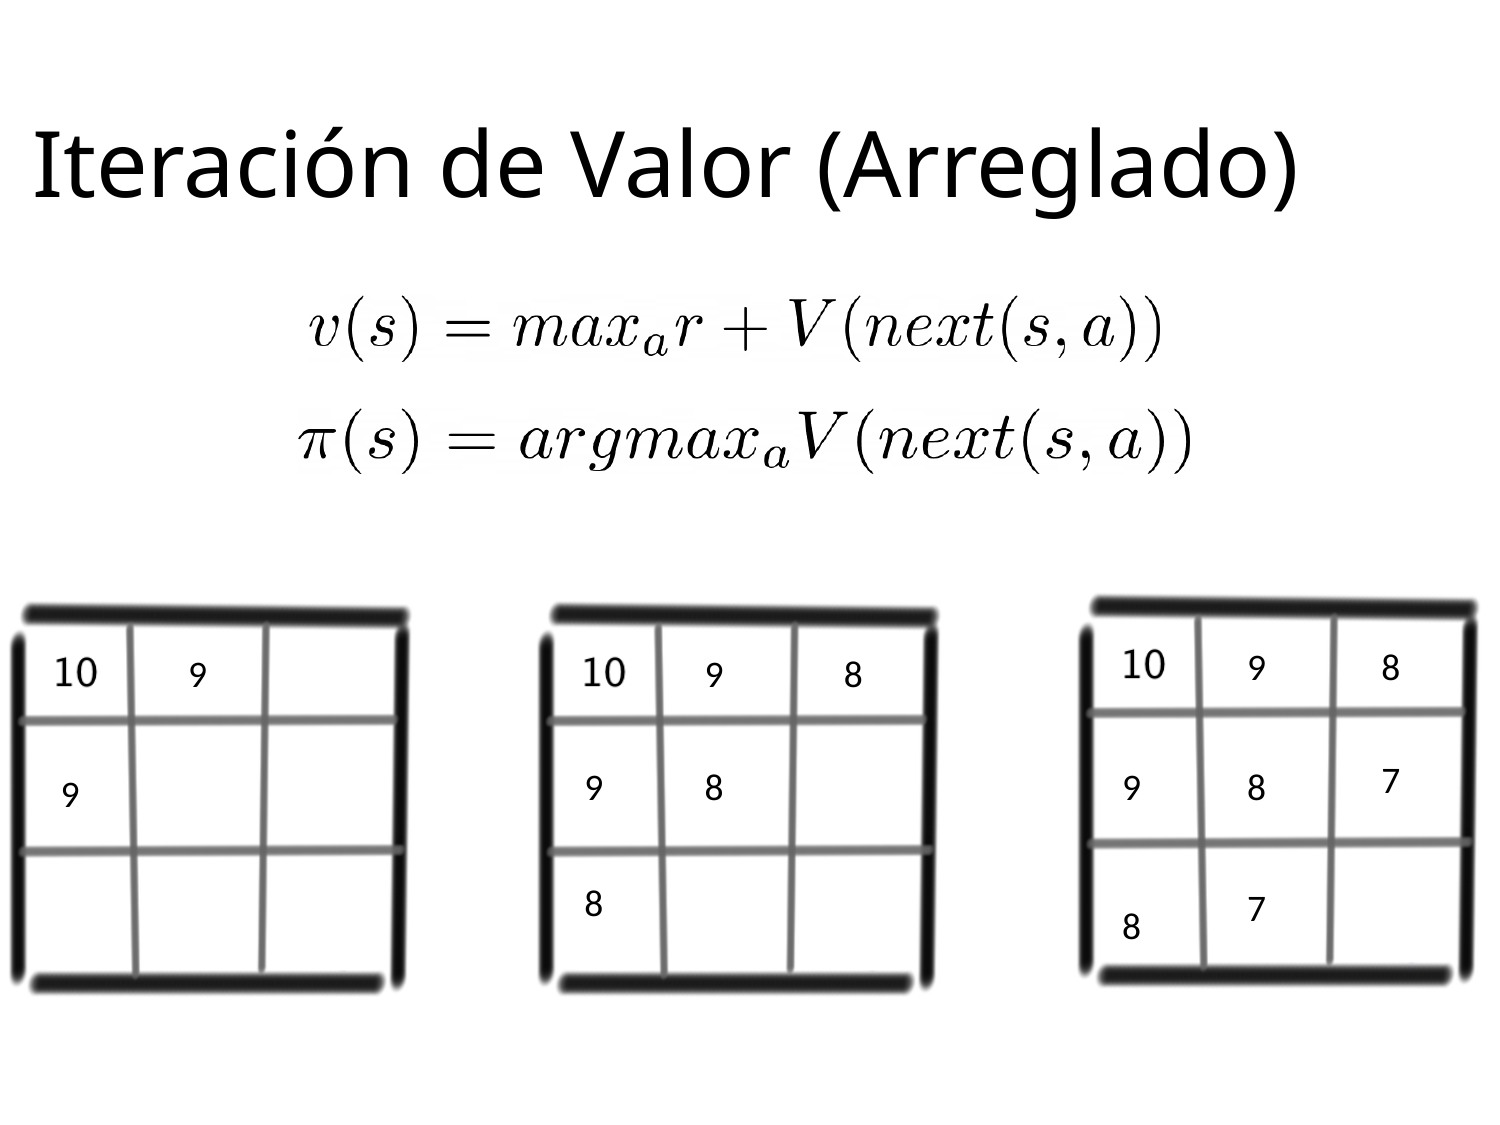

# Iteración de Valor (Arreglado)
9
8
7
9
8
7
8
9
9
8
9
8
9
8